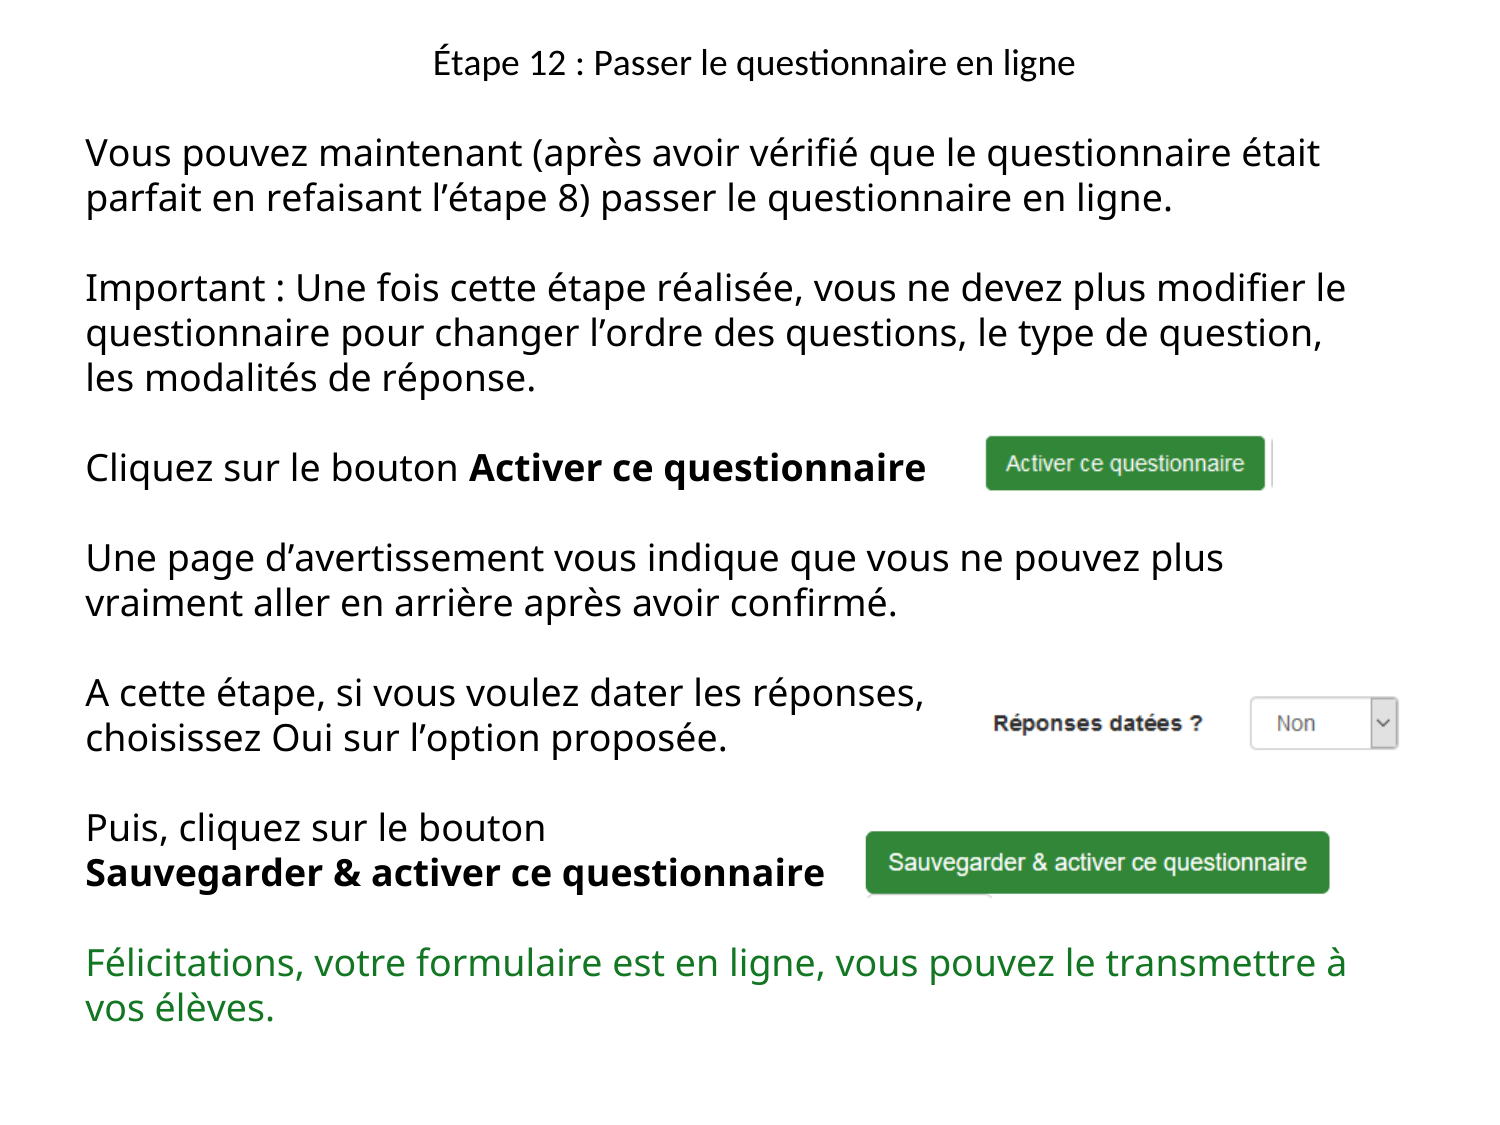

Étape 12 : Passer le questionnaire en ligne
Vous pouvez maintenant (après avoir vérifié que le questionnaire était parfait en refaisant l’étape 8) passer le questionnaire en ligne.
Important : Une fois cette étape réalisée, vous ne devez plus modifier le questionnaire pour changer l’ordre des questions, le type de question, les modalités de réponse.
Cliquez sur le bouton Activer ce questionnaire
Une page d’avertissement vous indique que vous ne pouvez plus vraiment aller en arrière après avoir confirmé.
A cette étape, si vous voulez dater les réponses,
choisissez Oui sur l’option proposée.
Puis, cliquez sur le bouton
Sauvegarder & activer ce questionnaire
Félicitations, votre formulaire est en ligne, vous pouvez le transmettre à vos élèves.